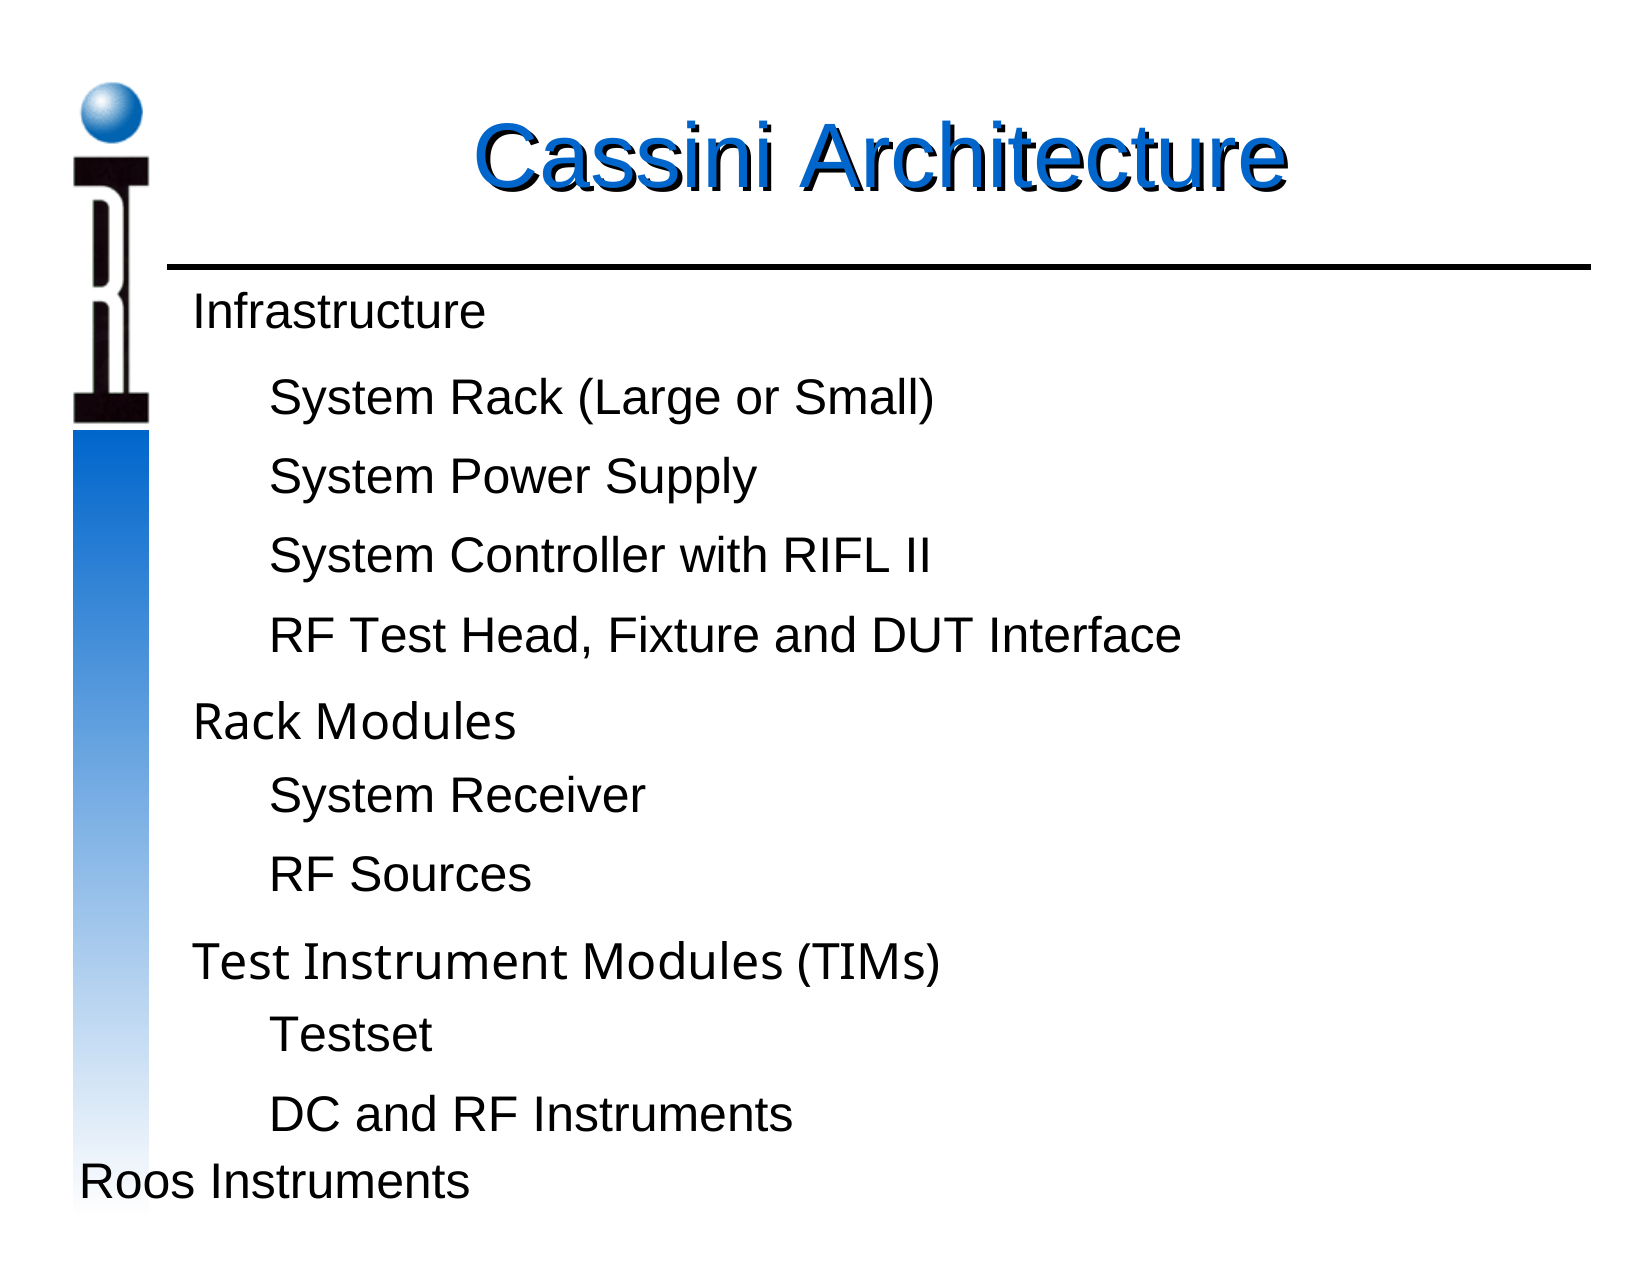

# Cassini Architecture
Infrastructure
System Rack (Large or Small)
System Power Supply
System Controller with RIFL II
RF Test Head, Fixture and DUT Interface
Rack Modules
System Receiver
RF Sources
Test Instrument Modules (TIMs)
Testset
DC and RF Instruments